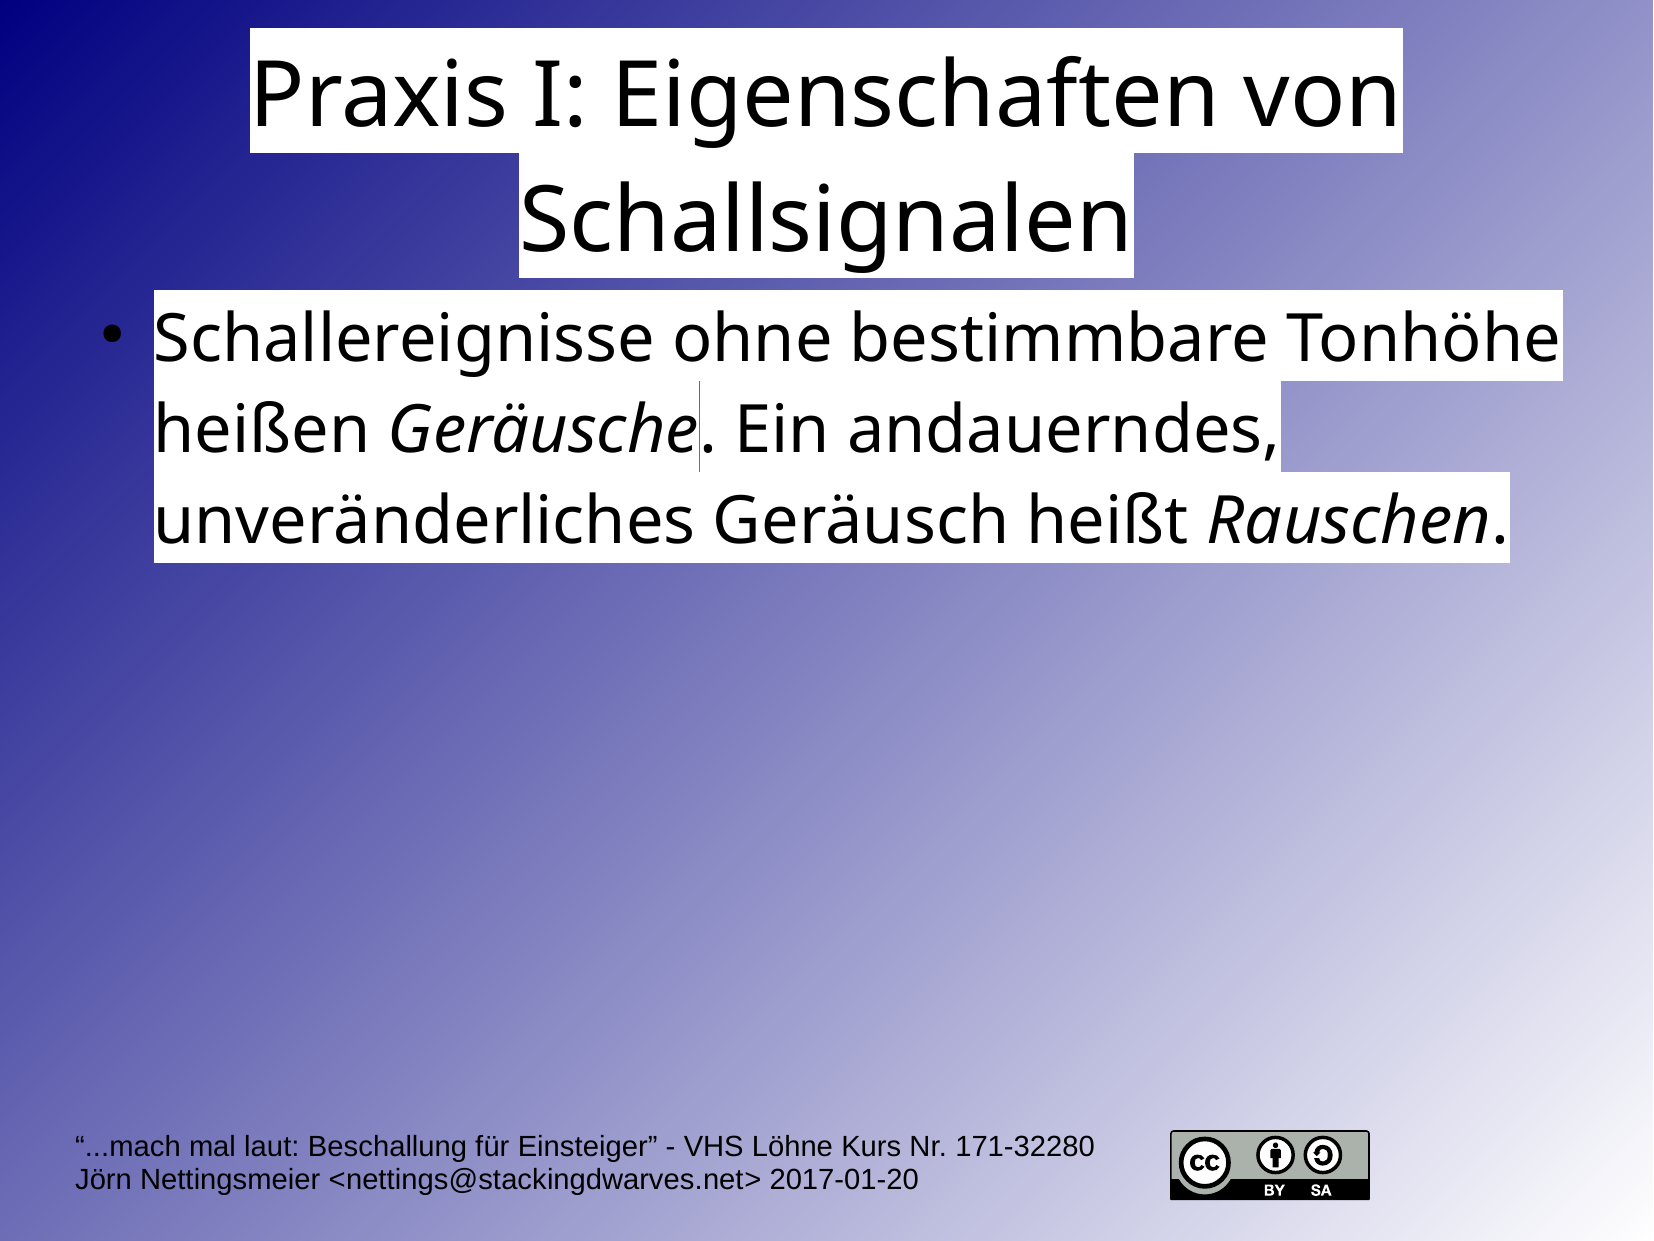

# Praxis I: Eigenschaften von Schallsignalen
Schallereignisse ohne bestimmbare Tonhöhe heißen Geräusche. Ein andauerndes, unveränderliches Geräusch heißt Rauschen.